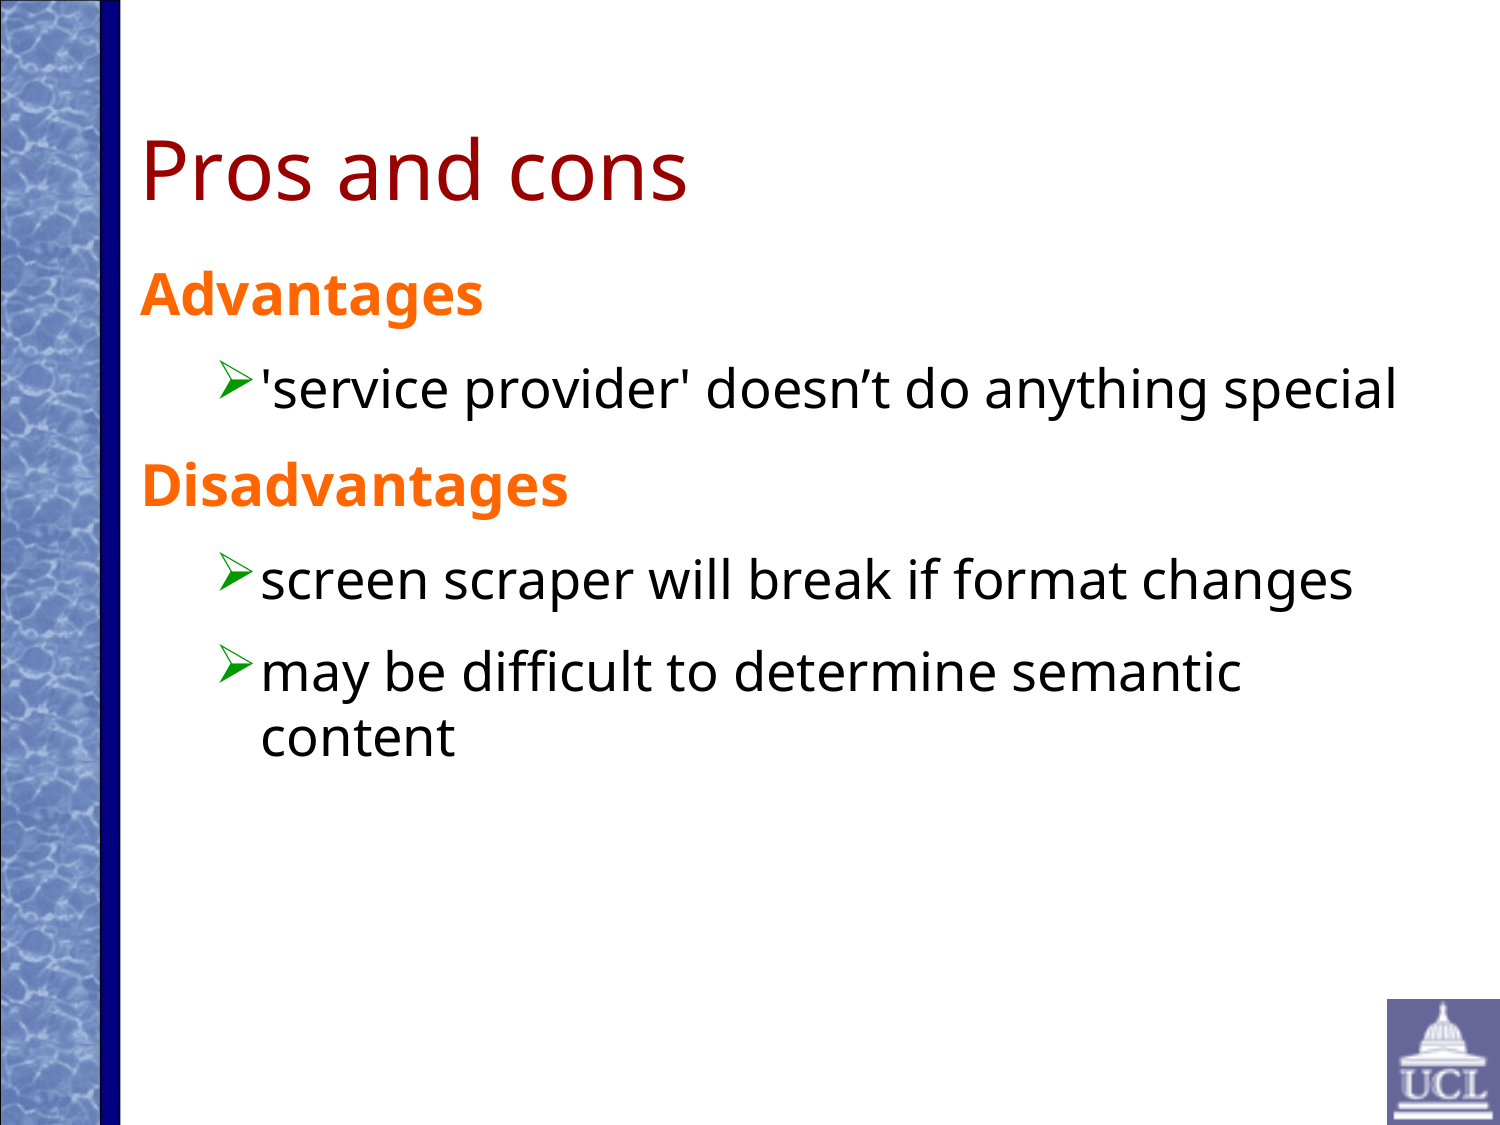

# Pros and cons
Advantages
'service provider' doesn’t do anything special
Disadvantages
screen scraper will break if format changes
may be difficult to determine semantic content